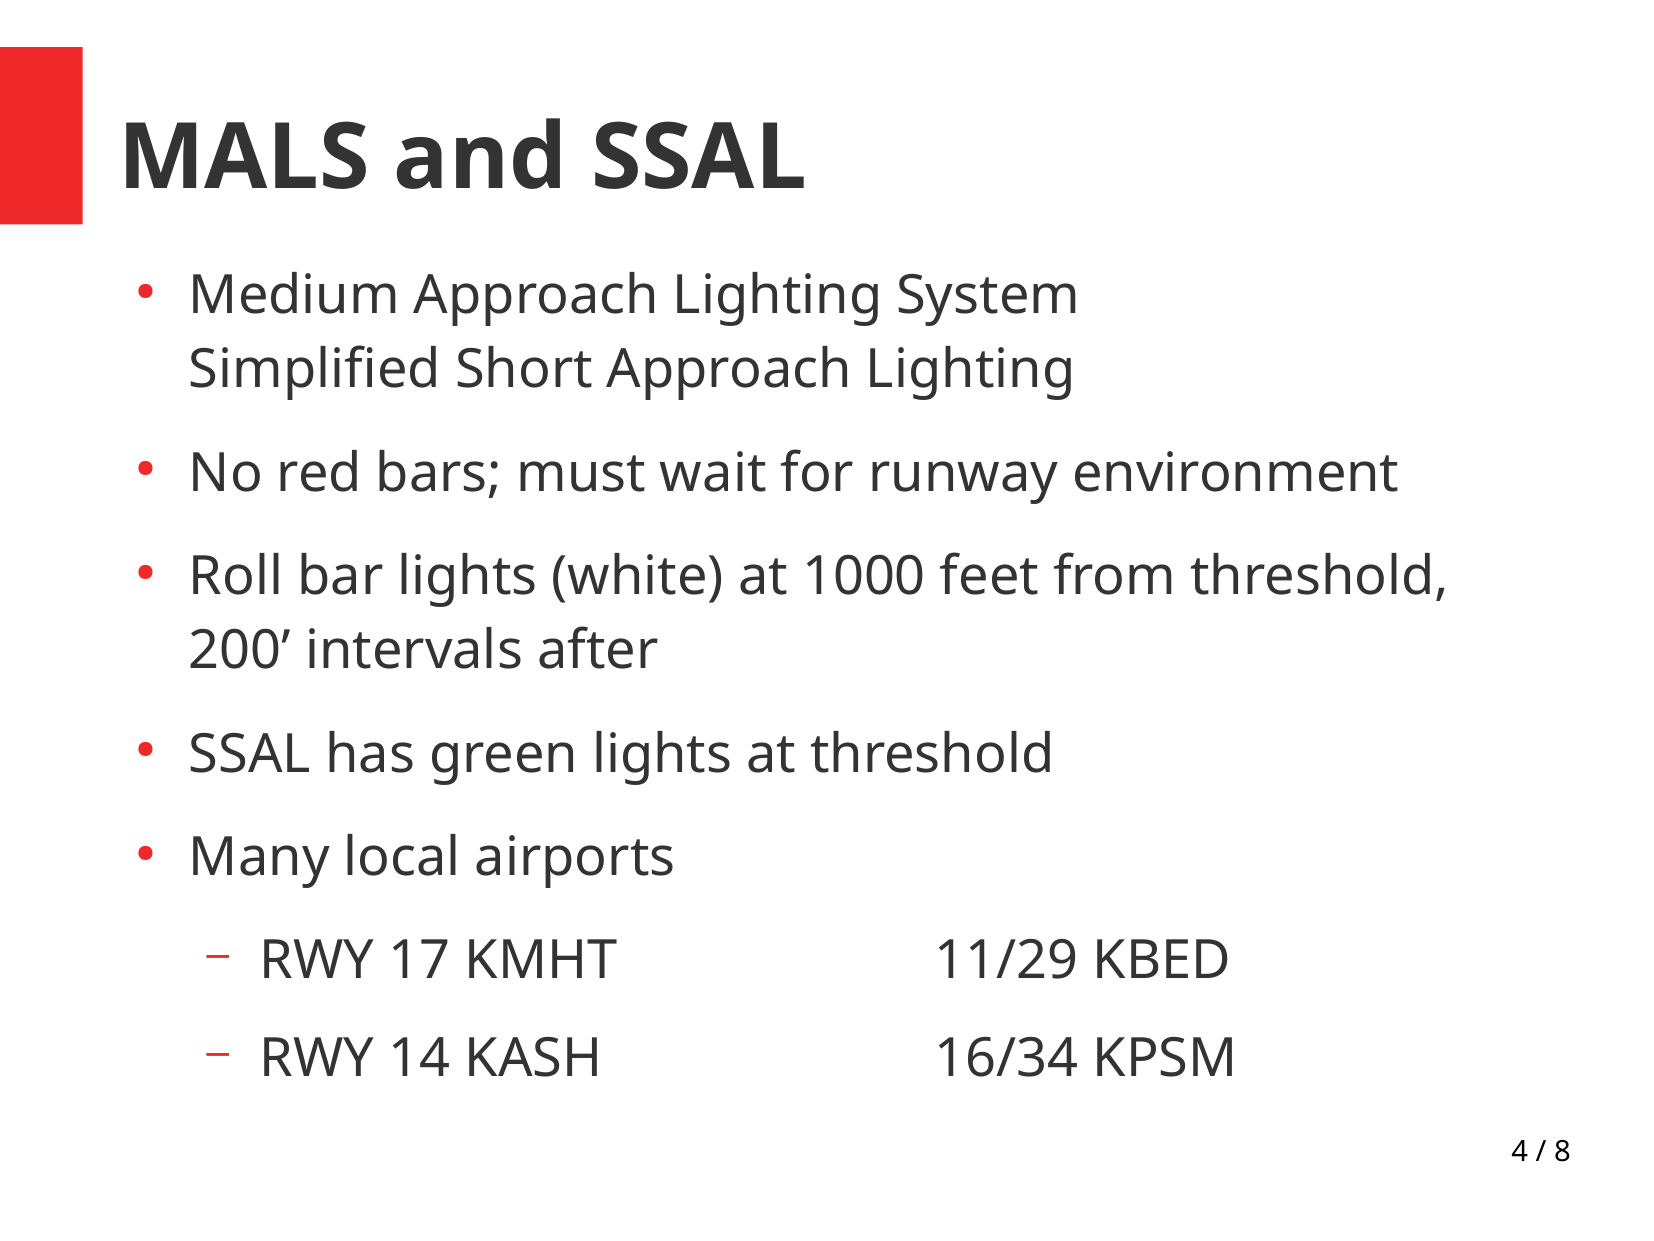

# MALS and SSAL
Medium Approach Lighting System
Simplified Short Approach Lighting
No red bars; must wait for runway environment
Roll bar lights (white) at 1000 feet from threshold, 200’ intervals after
SSAL has green lights at threshold
Many local airports
RWY 17 KMHT					11/29 KBED
RWY 14 KASH					16/34 KPSM
4